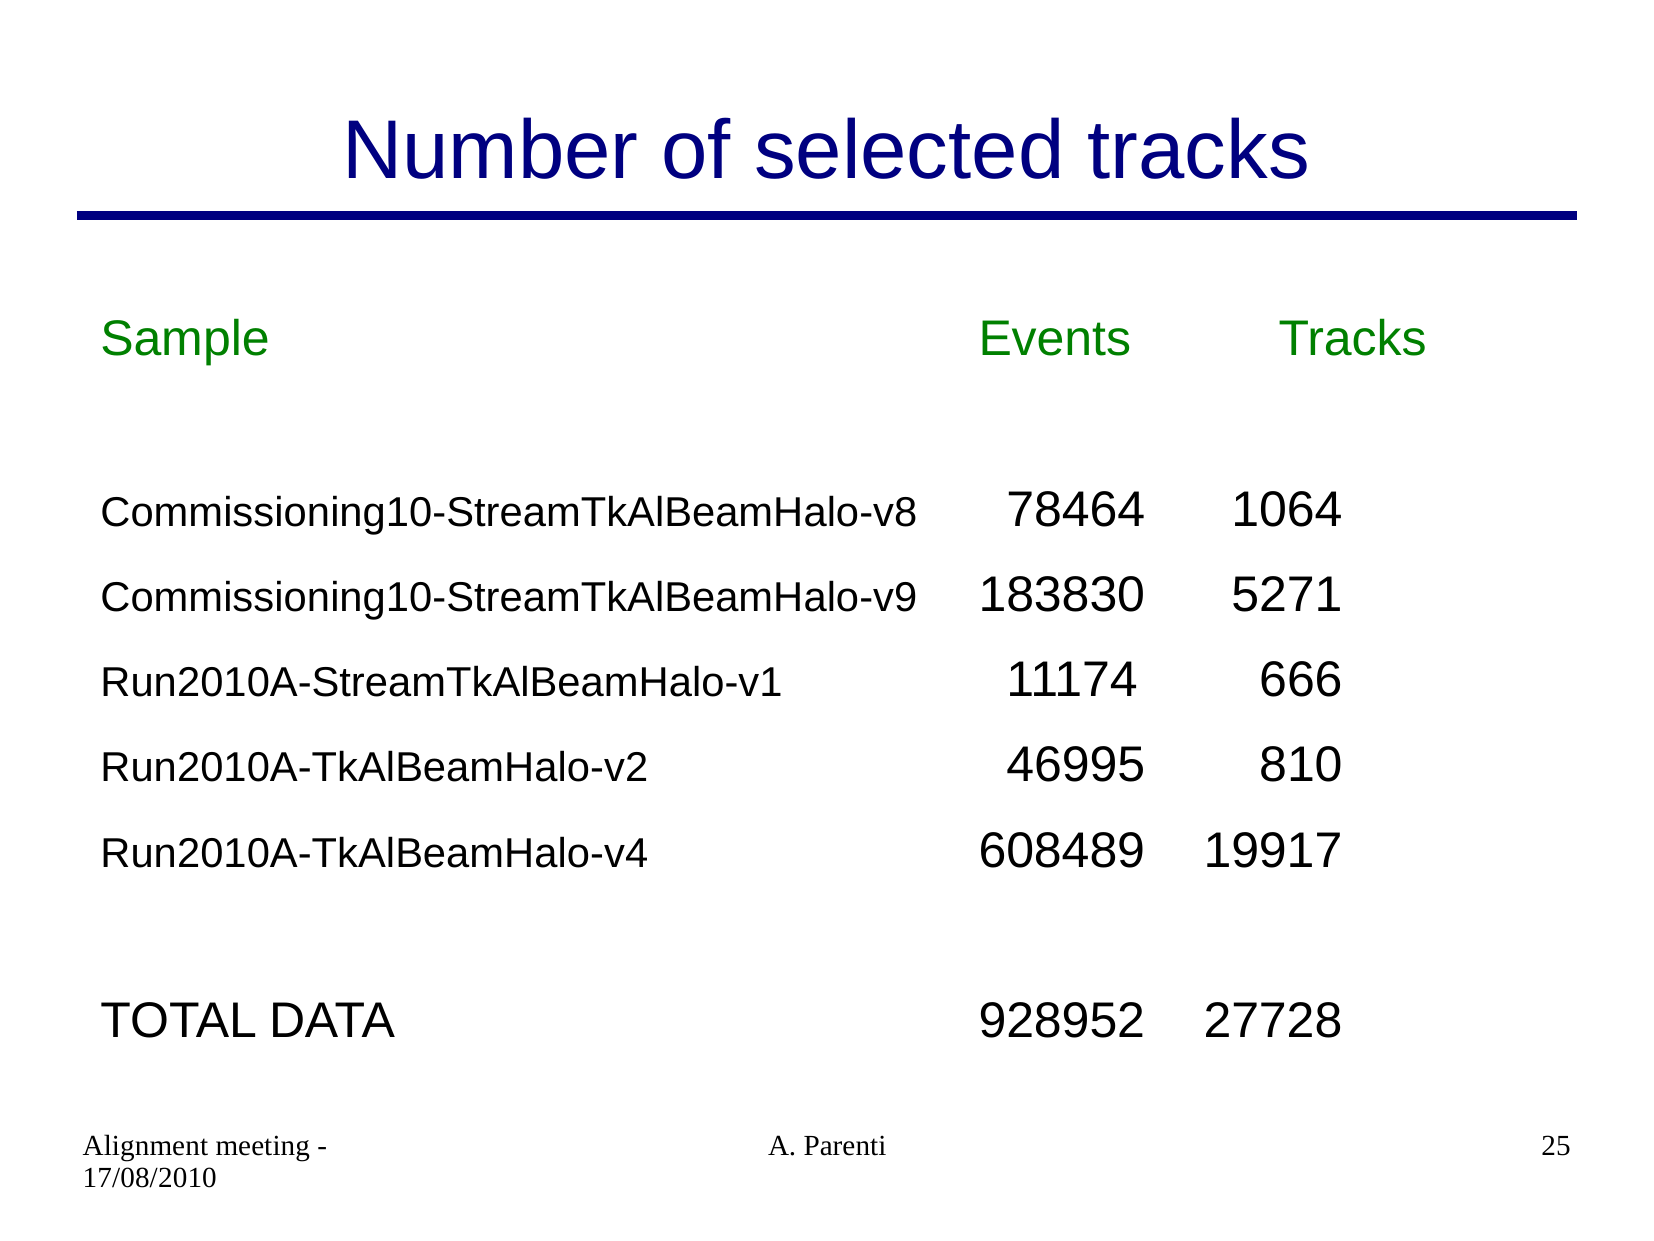

# Number of selected tracks
Sample										Events		Tracks
Commissioning10-StreamTkAlBeamHalo-v8	 78464	 1064
Commissioning10-StreamTkAlBeamHalo-v9	183830	 5271
Run2010A-StreamTkAlBeamHalo-v1			 11174	 666
Run2010A-TkAlBeamHalo-v2					 46995	 810
Run2010A-TkAlBeamHalo-v4					608489	19917
TOTAL DATA								928952	27728
25